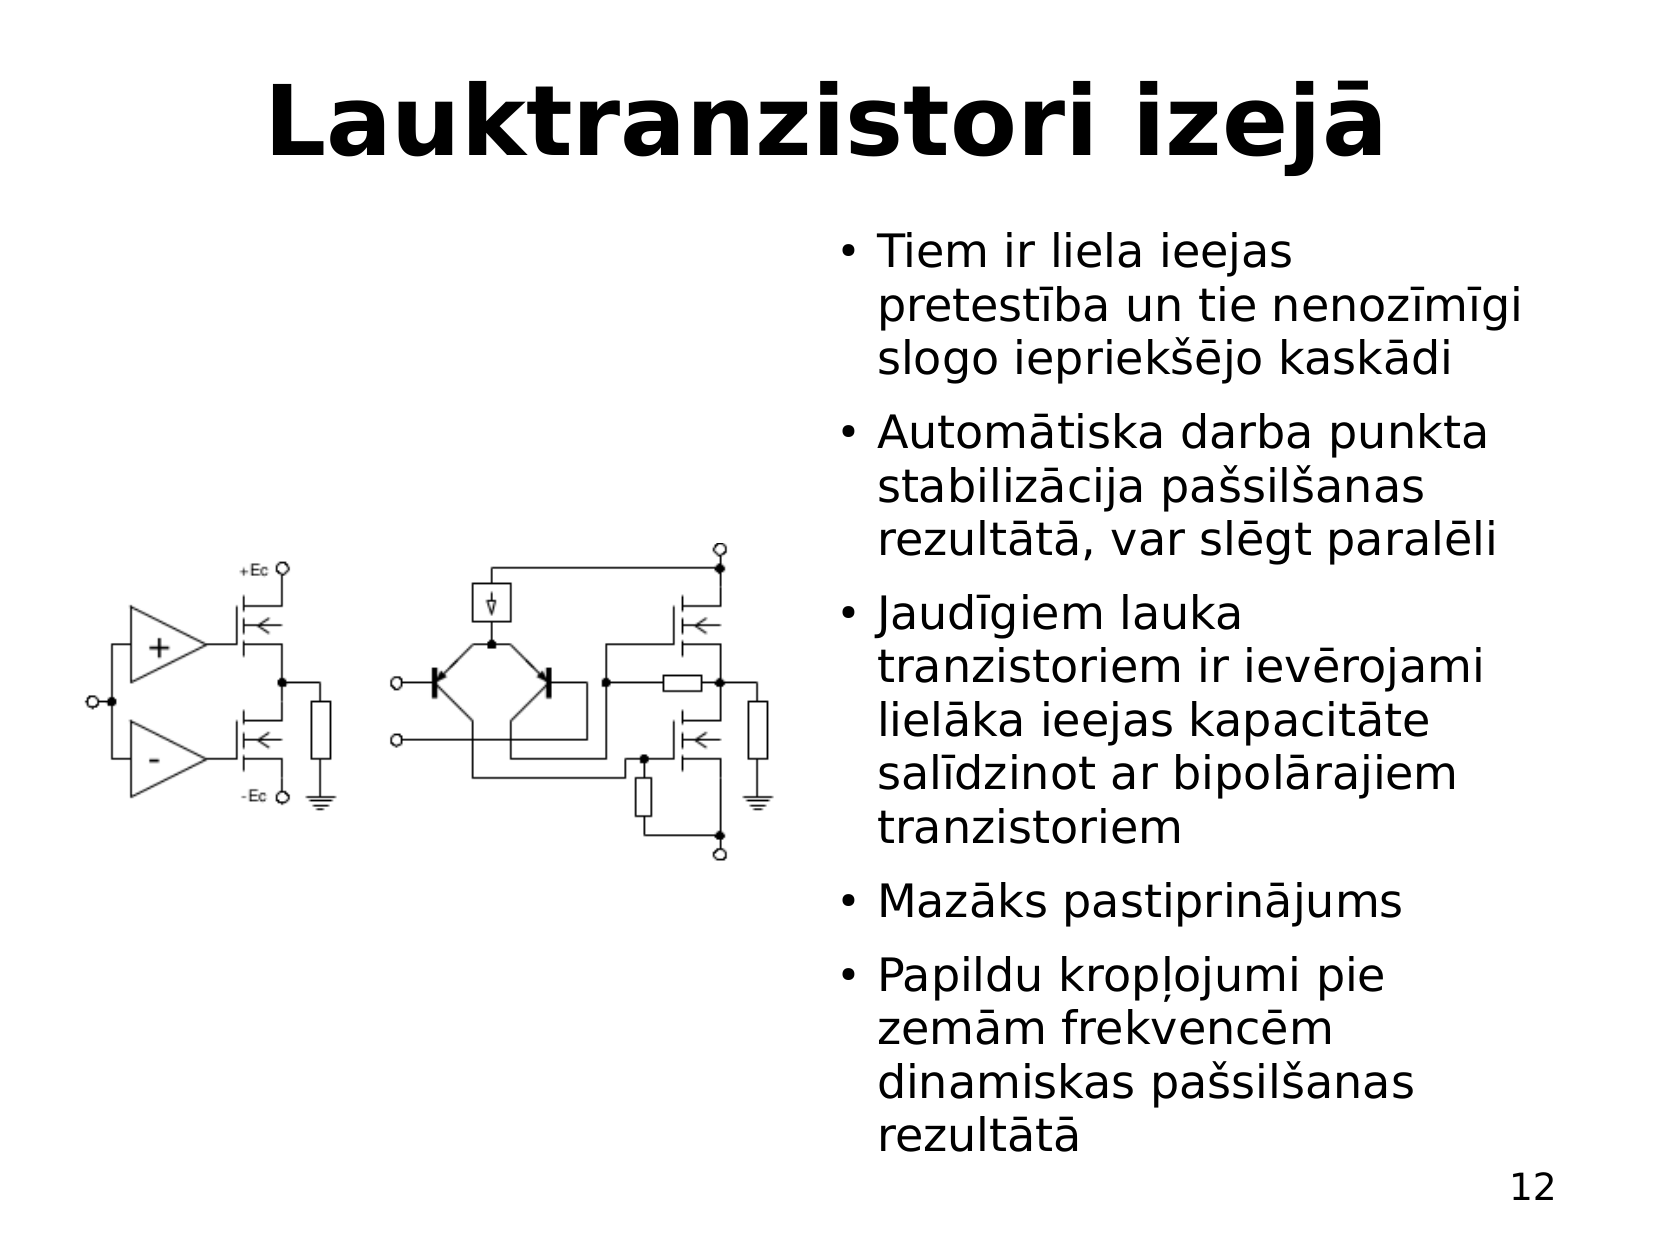

# Lauktranzistori izejā
Tiem ir liela ieejas pretestība un tie nenozīmīgi slogo iepriekšējo kaskādi
Automātiska darba punkta stabilizācija pašsilšanas rezultātā, var slēgt paralēli
Jaudīgiem lauka tranzistoriem ir ievērojami lielāka ieejas kapacitāte salīdzinot ar bipolārajiem tranzistoriem
Mazāks pastiprinājums
Papildu kropļojumi pie zemām frekvencēm dinamiskas pašsilšanas rezultātā